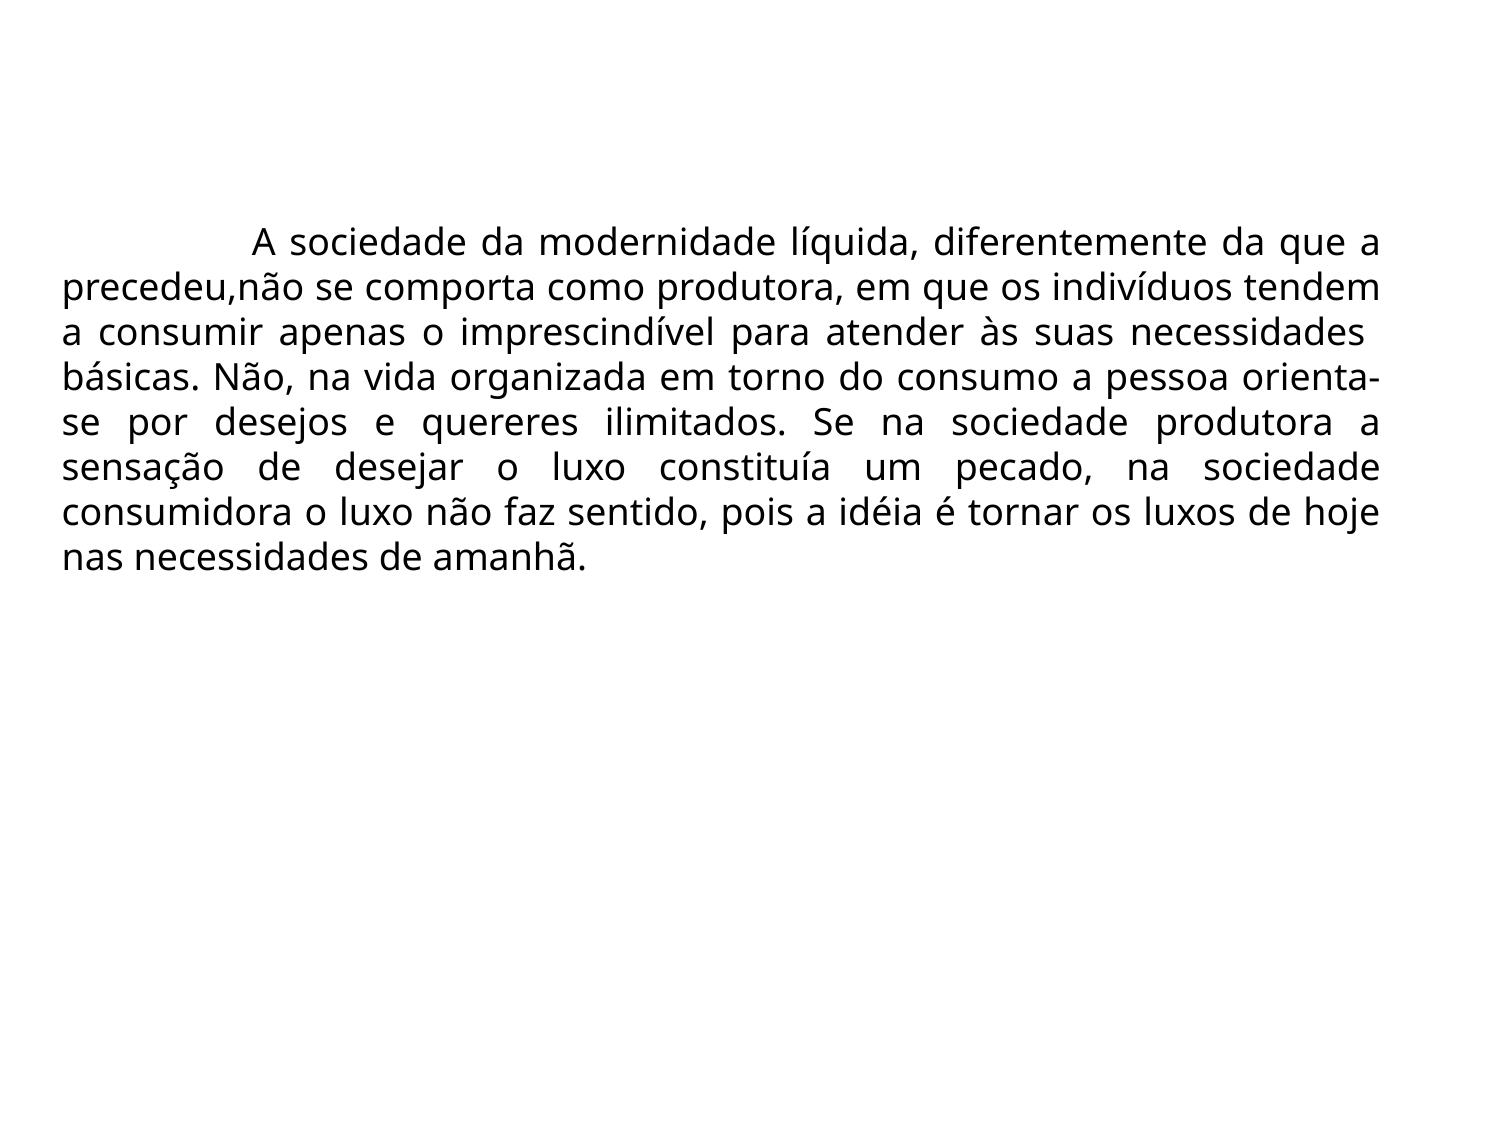

# A sociedade da modernidade líquida, diferentemente da que a precedeu,não se comporta como produtora, em que os indivíduos tendem a consumir apenas o imprescindível para atender às suas necessidades básicas. Não, na vida organizada em torno do consumo a pessoa orienta-se por desejos e quereres ilimitados. Se na sociedade produtora a sensação de desejar o luxo constituía um pecado, na sociedade consumidora o luxo não faz sentido, pois a idéia é tornar os luxos de hoje nas necessidades de amanhã.